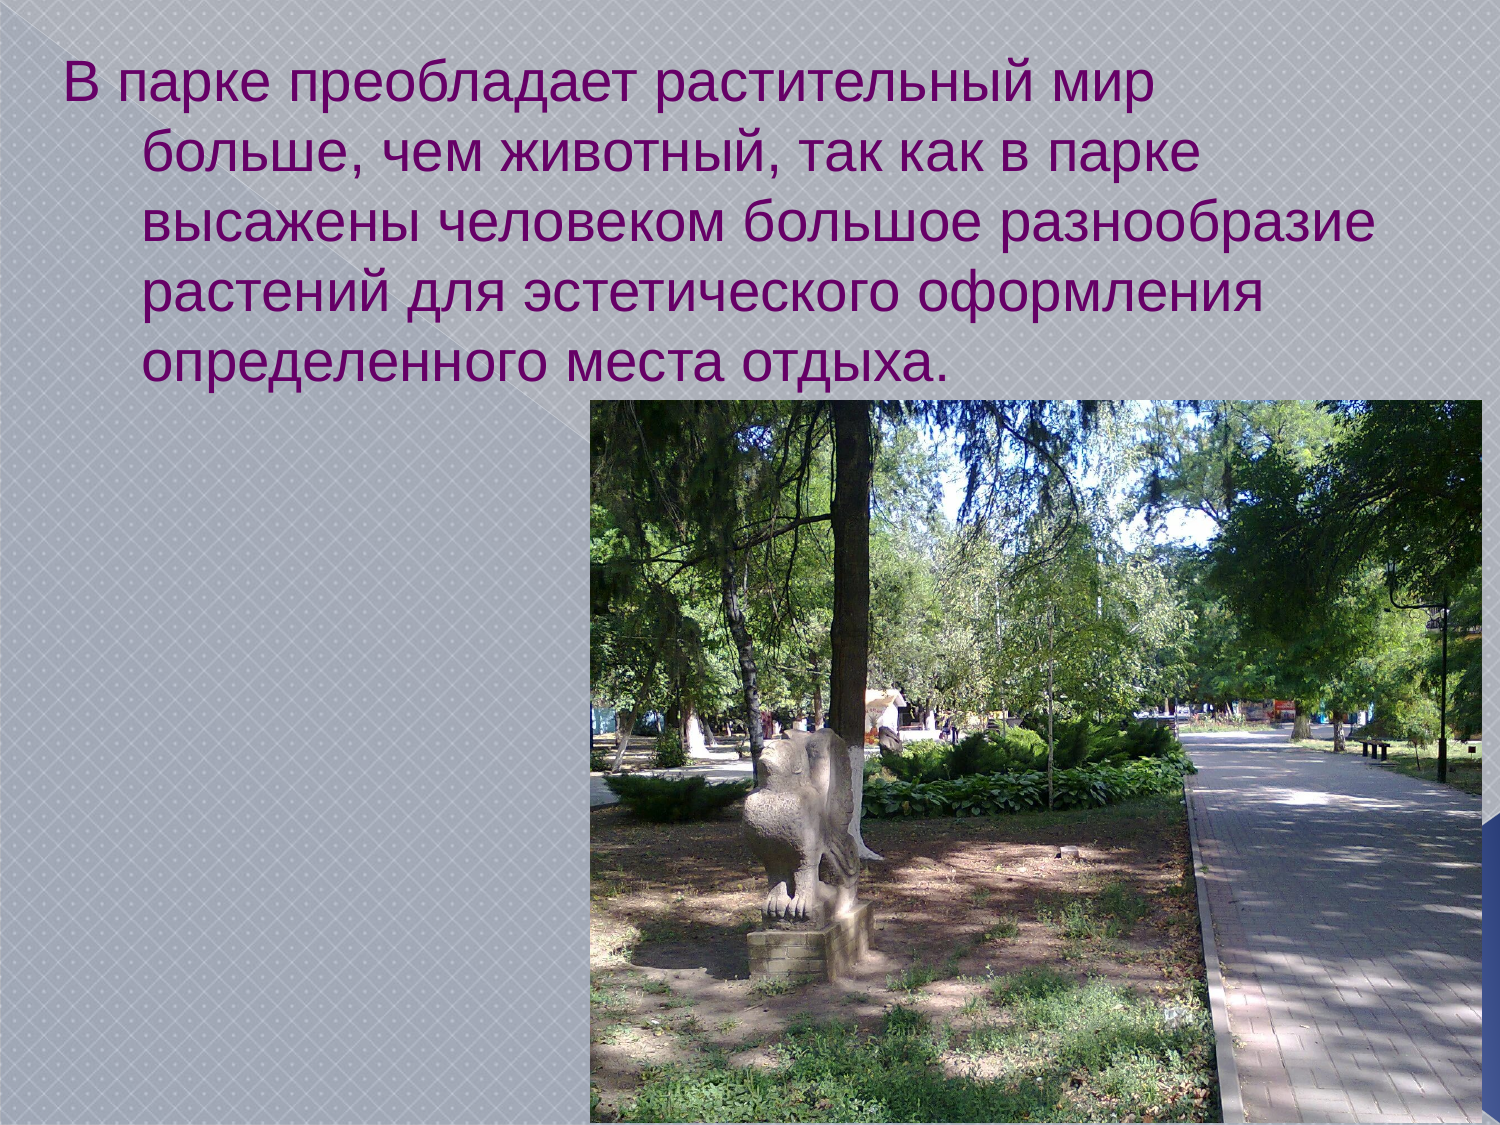

# В парке преобладает растительный мир больше, чем животный, так как в парке высажены человеком большое разнообразие растений для эстетического оформления определенного места отдыха.